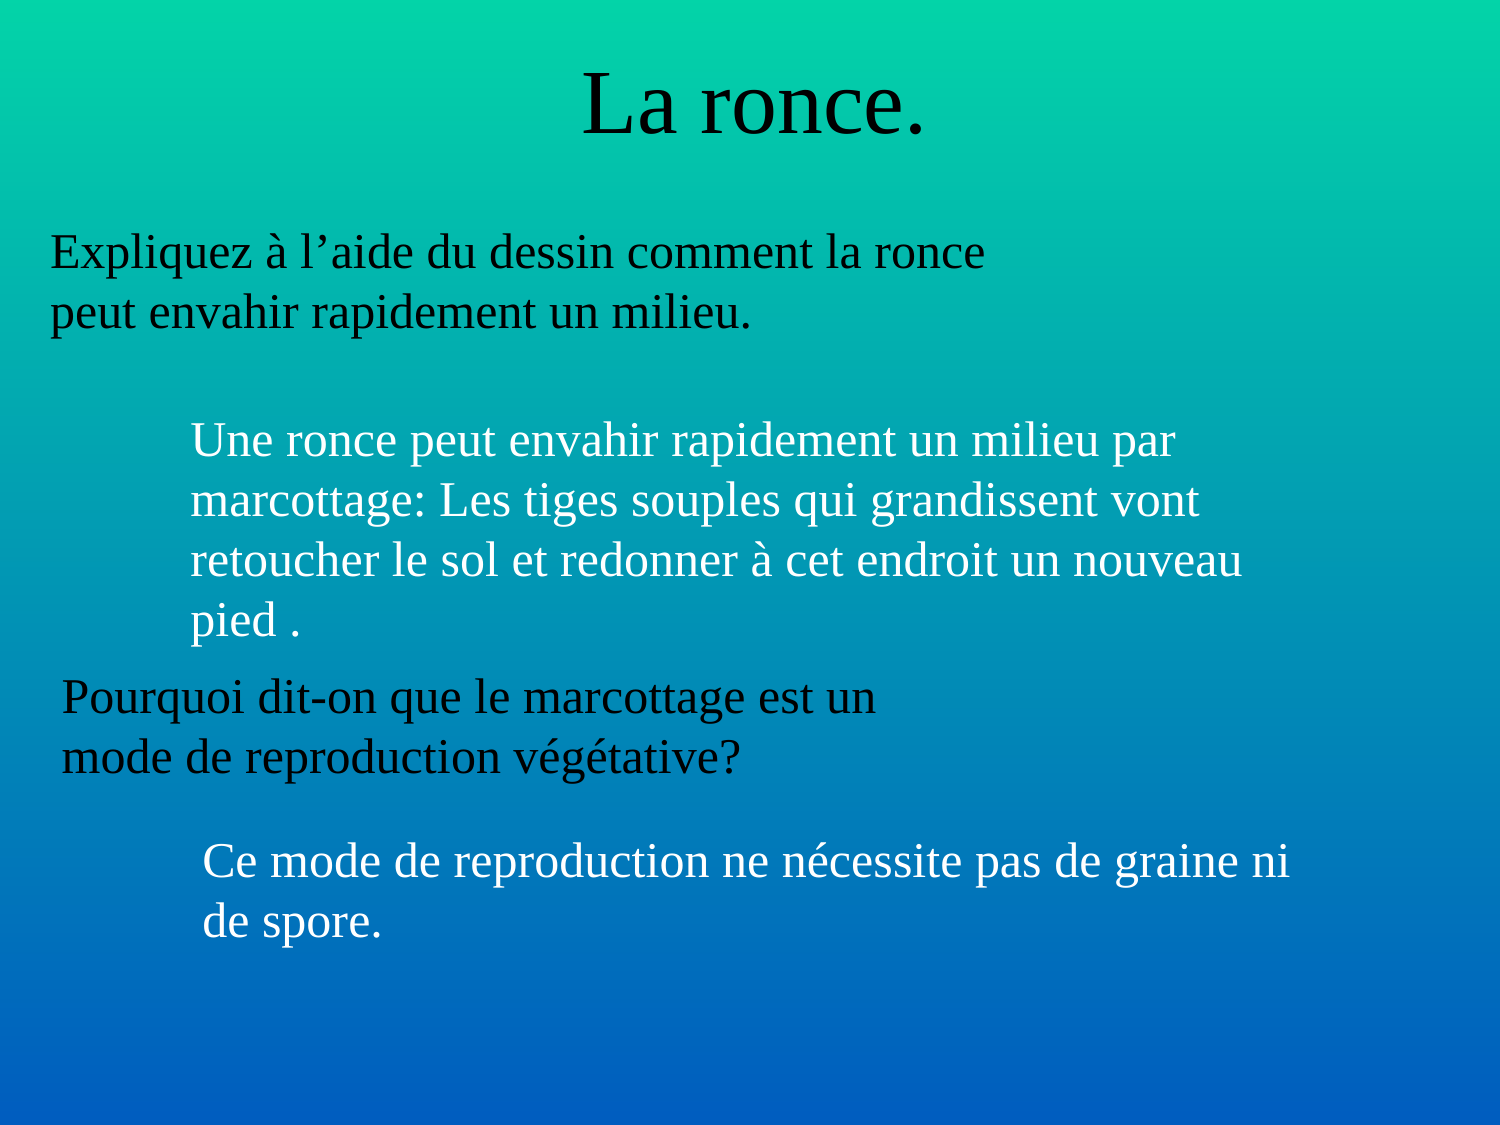

La ronce.
Expliquez à l’aide du dessin comment la ronce peut envahir rapidement un milieu.
Une ronce peut envahir rapidement un milieu par marcottage: Les tiges souples qui grandissent vont retoucher le sol et redonner à cet endroit un nouveau pied .
Pourquoi dit-on que le marcottage est un mode de reproduction végétative?
Ce mode de reproduction ne nécessite pas de graine ni de spore.